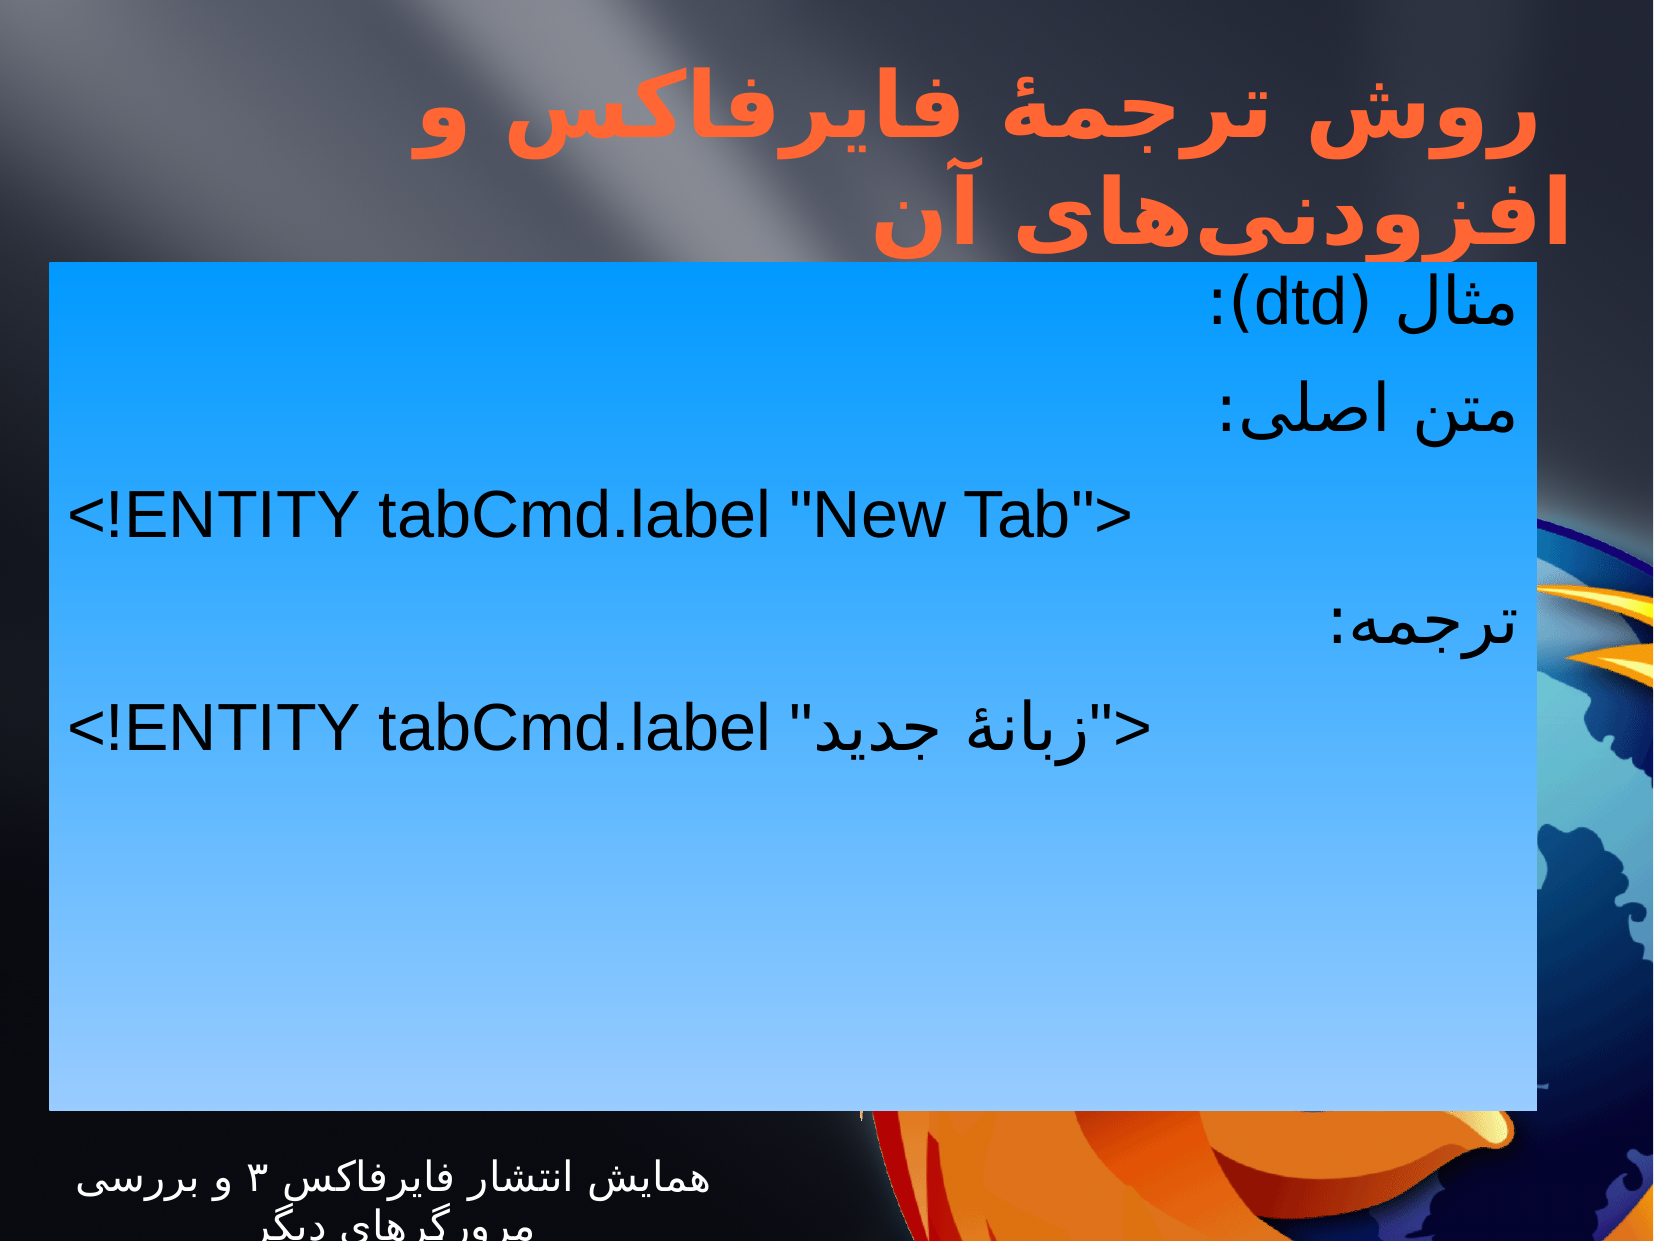

# روش ترجمهٔ فایرفاکس و افزودنی‌های آن
مثال (dtd):
متن اصلی:
<!ENTITY tabCmd.label "New Tab">
ترجمه:
<!ENTITY tabCmd.label "زبانهٔ جدید‎">